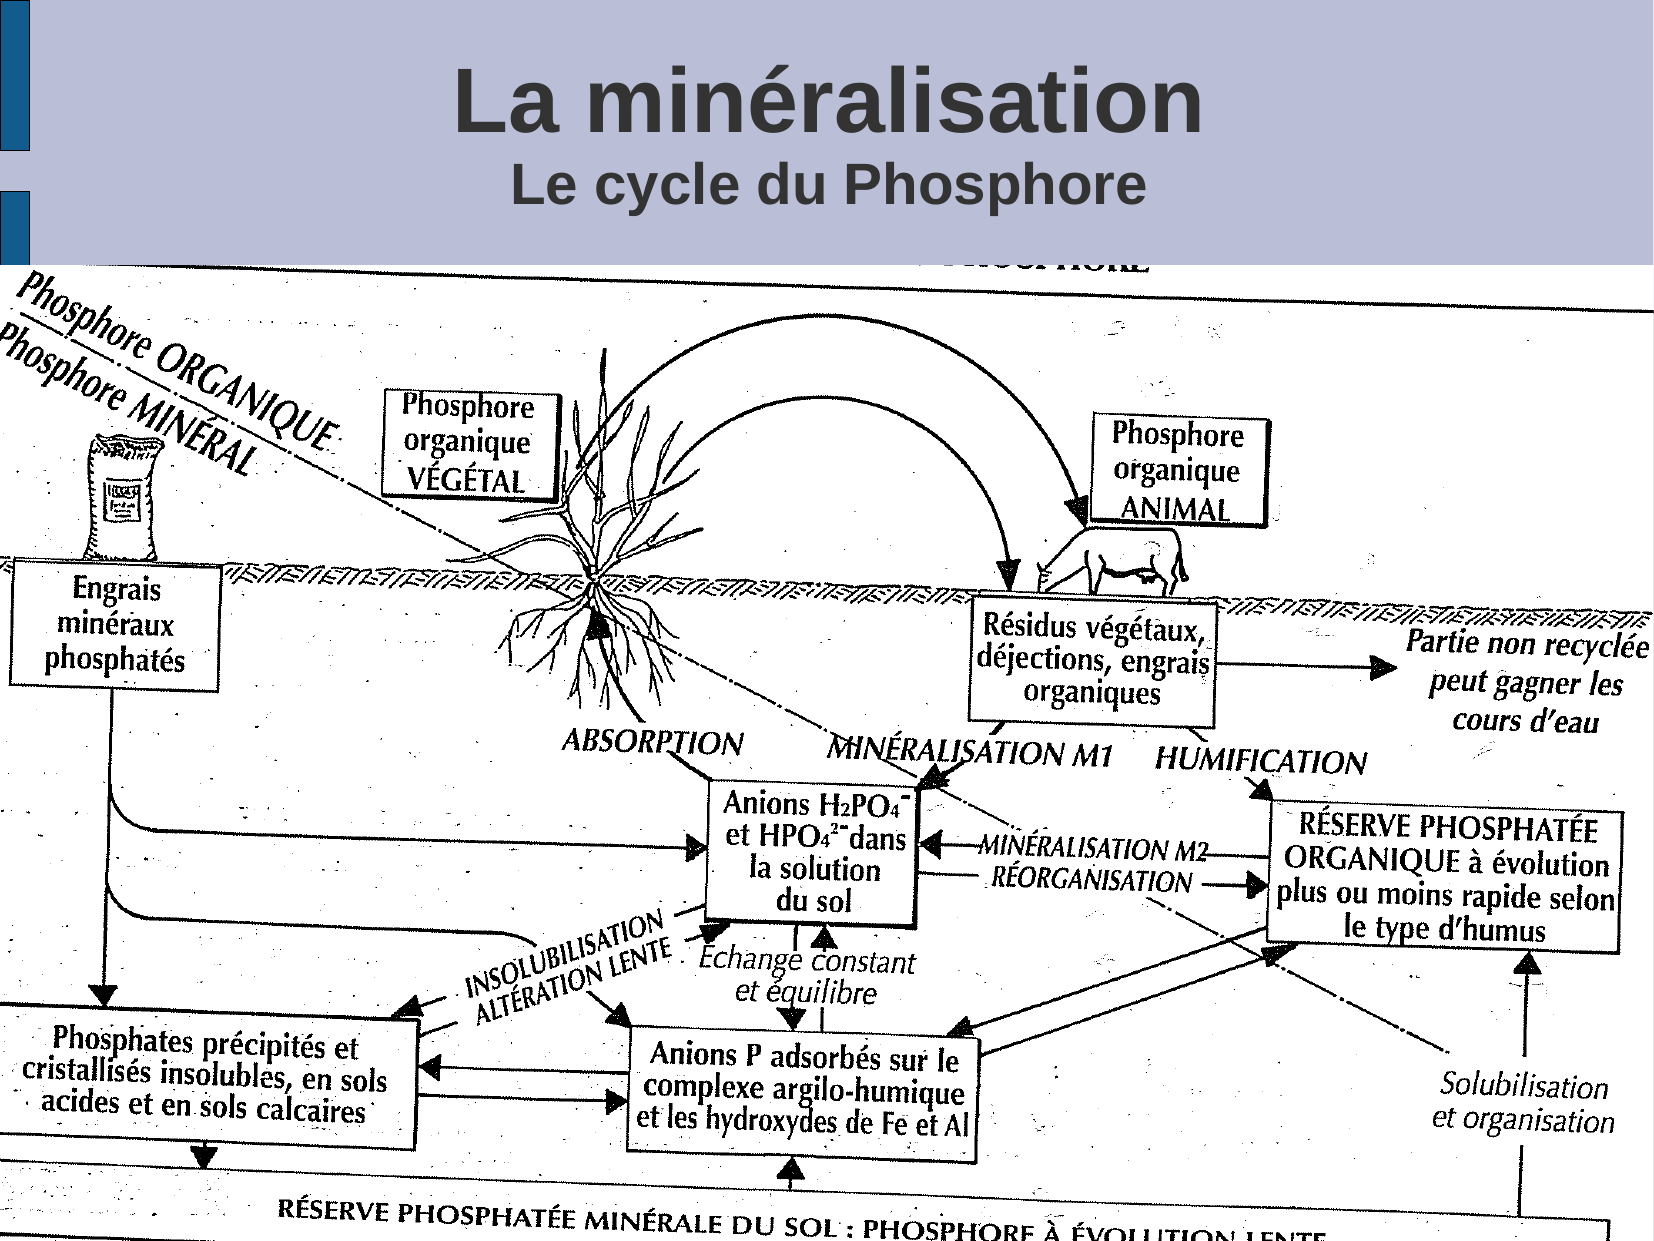

# La minéralisation Le cycle du Phosphore